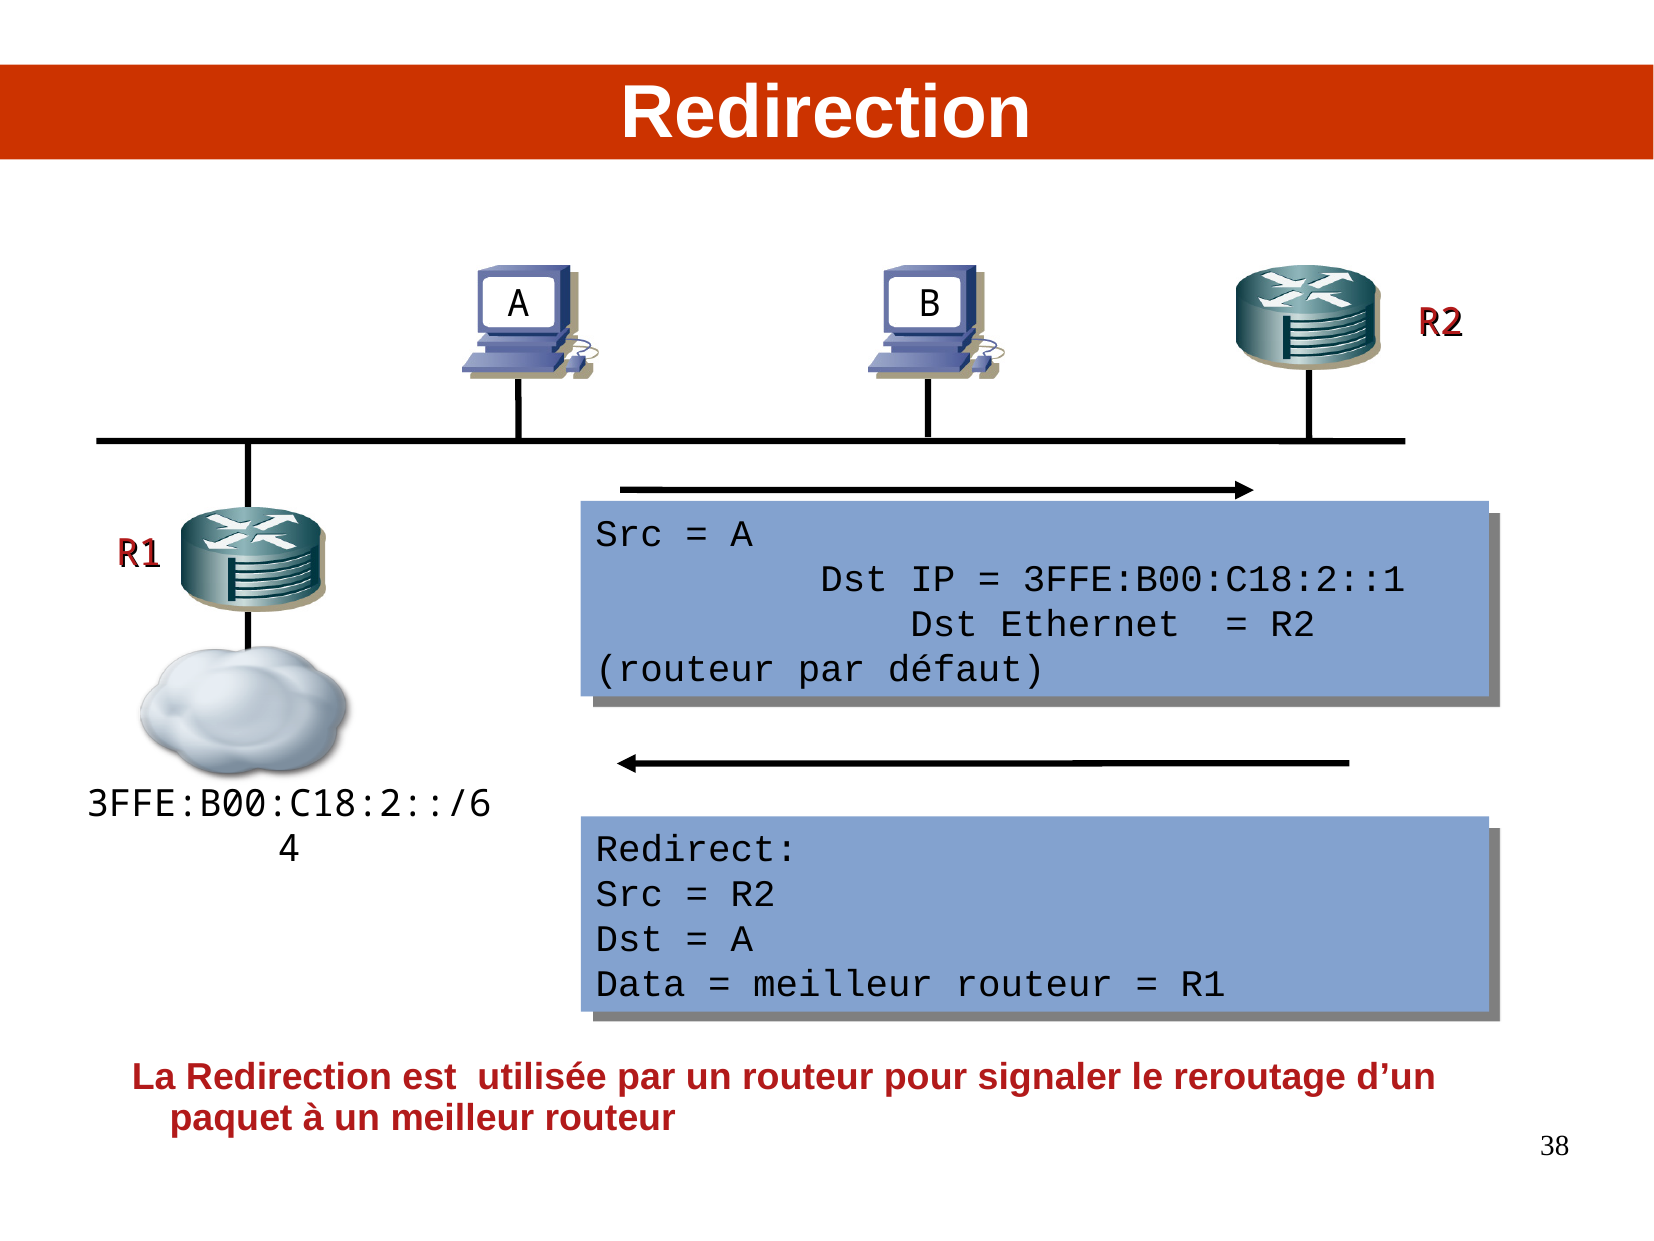

# Redirection
A
B
R2
Src = A Dst IP = 3FFE:B00:C18:2::1 Dst Ethernet = R2 (routeur par défaut)‏
R1
3FFE:B00:C18:2::/64
Redirect:
Src = R2
Dst = A
Data = meilleur routeur = R1
La Redirection est utilisée par un routeur pour signaler le reroutage d’un paquet à un meilleur routeur